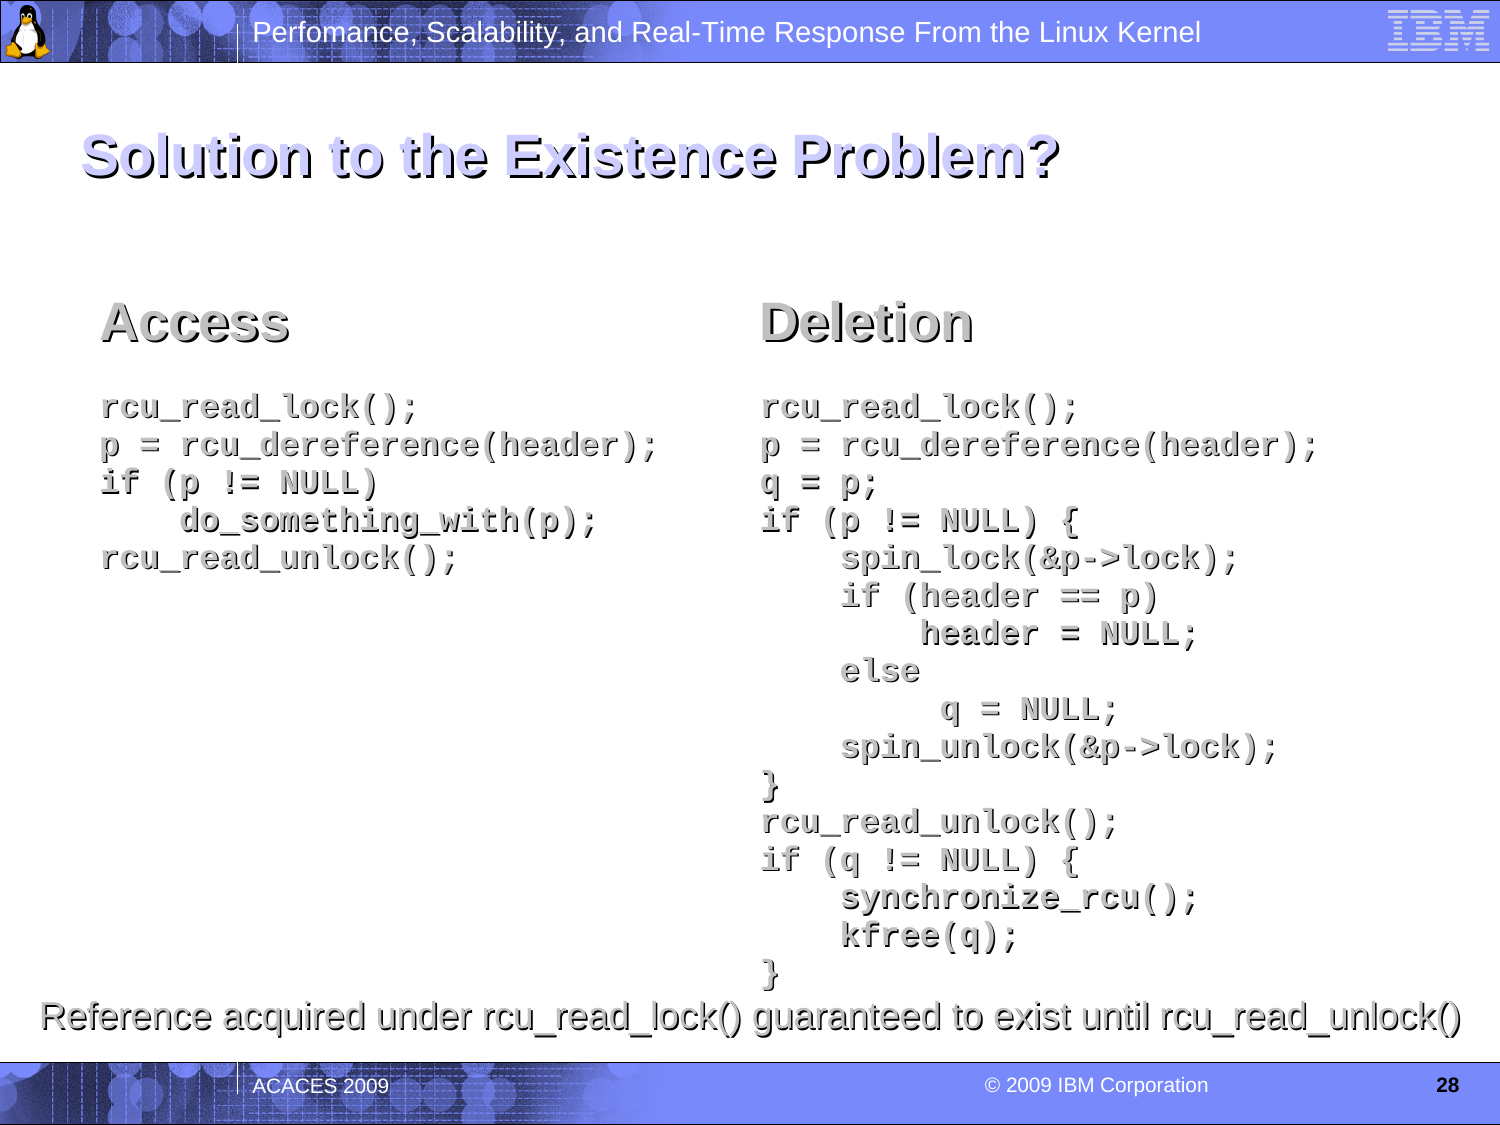

# Solution to the Existence Problem?
Access
rcu_read_lock();
p = rcu_dereference(header);
if (p != NULL)
 do_something_with(p);
rcu_read_unlock();
Deletion
rcu_read_lock();
p = rcu_dereference(header);
q = p;
if (p != NULL) {
 spin_lock(&p->lock);
 if (header == p)
 header = NULL;
 else
 q = NULL;
 spin_unlock(&p->lock);
}
rcu_read_unlock();
if (q != NULL) {
 synchronize_rcu();
 kfree(q);
}
Reference acquired under rcu_read_lock() guaranteed to exist until rcu_read_unlock()
28